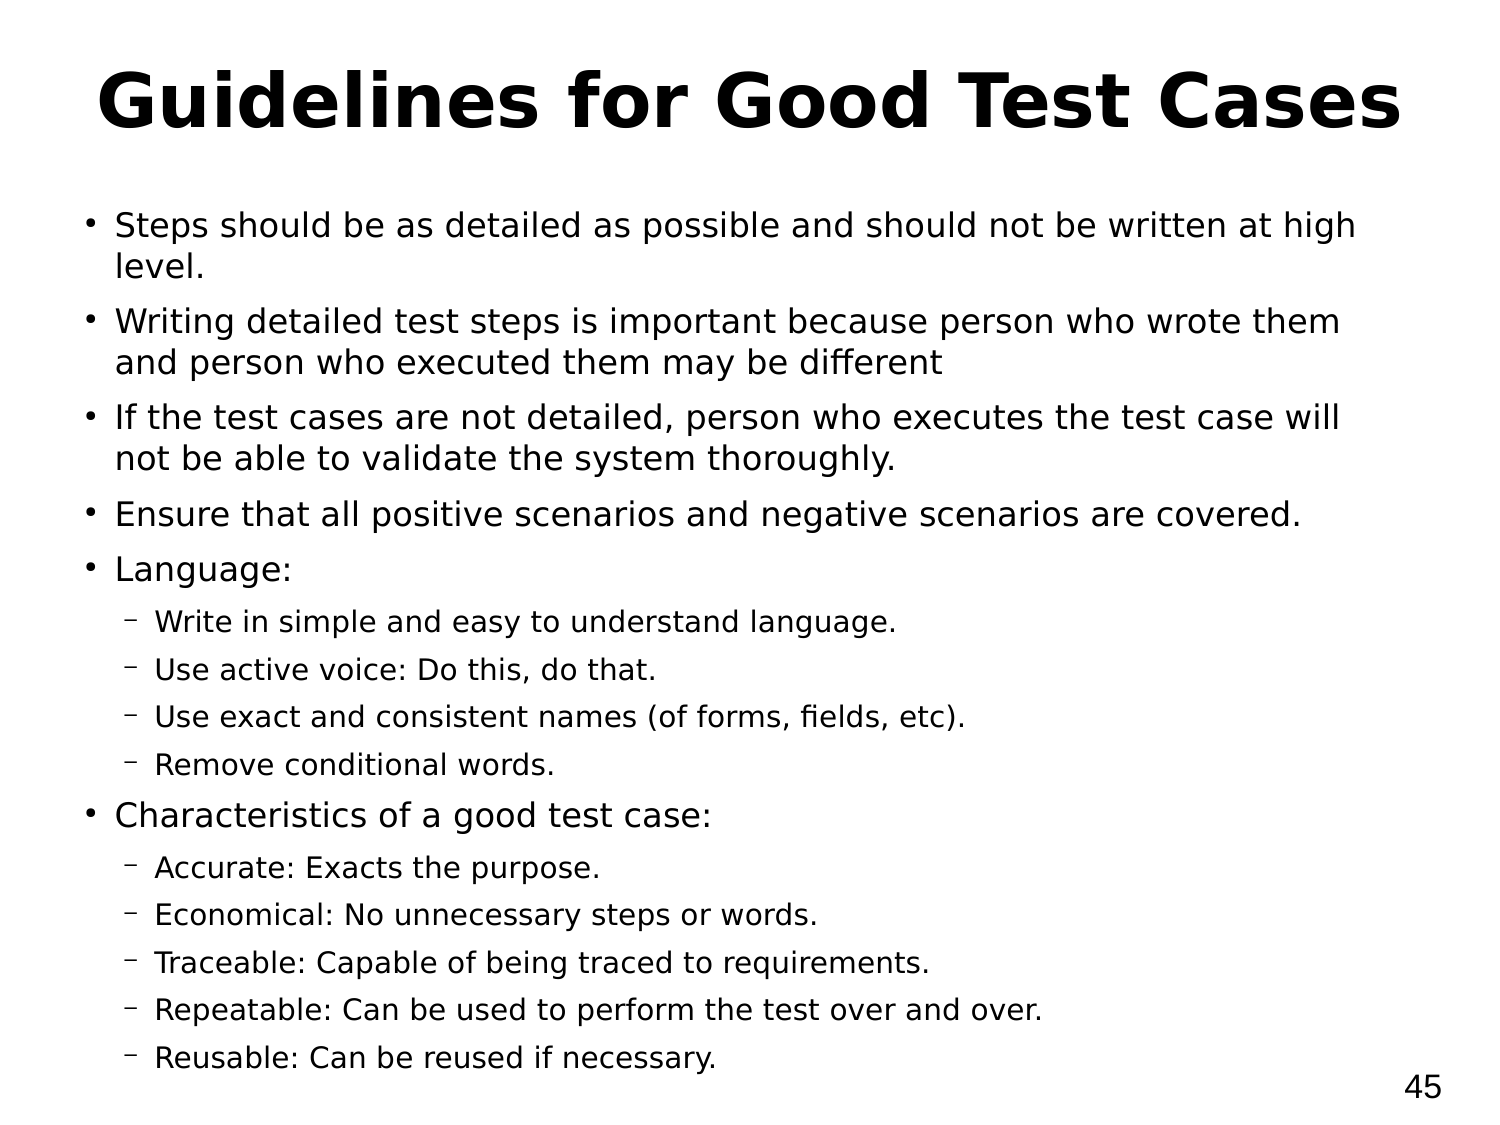

# Guidelines for Good Test Cases
Steps should be as detailed as possible and should not be written at high level.
Writing detailed test steps is important because person who wrote them and person who executed them may be different
If the test cases are not detailed, person who executes the test case will not be able to validate the system thoroughly.
Ensure that all positive scenarios and negative scenarios are covered.
Language:
Write in simple and easy to understand language.
Use active voice: Do this, do that.
Use exact and consistent names (of forms, fields, etc).
Remove conditional words.
Characteristics of a good test case:
Accurate: Exacts the purpose.
Economical: No unnecessary steps or words.
Traceable: Capable of being traced to requirements.
Repeatable: Can be used to perform the test over and over.
Reusable: Can be reused if necessary.